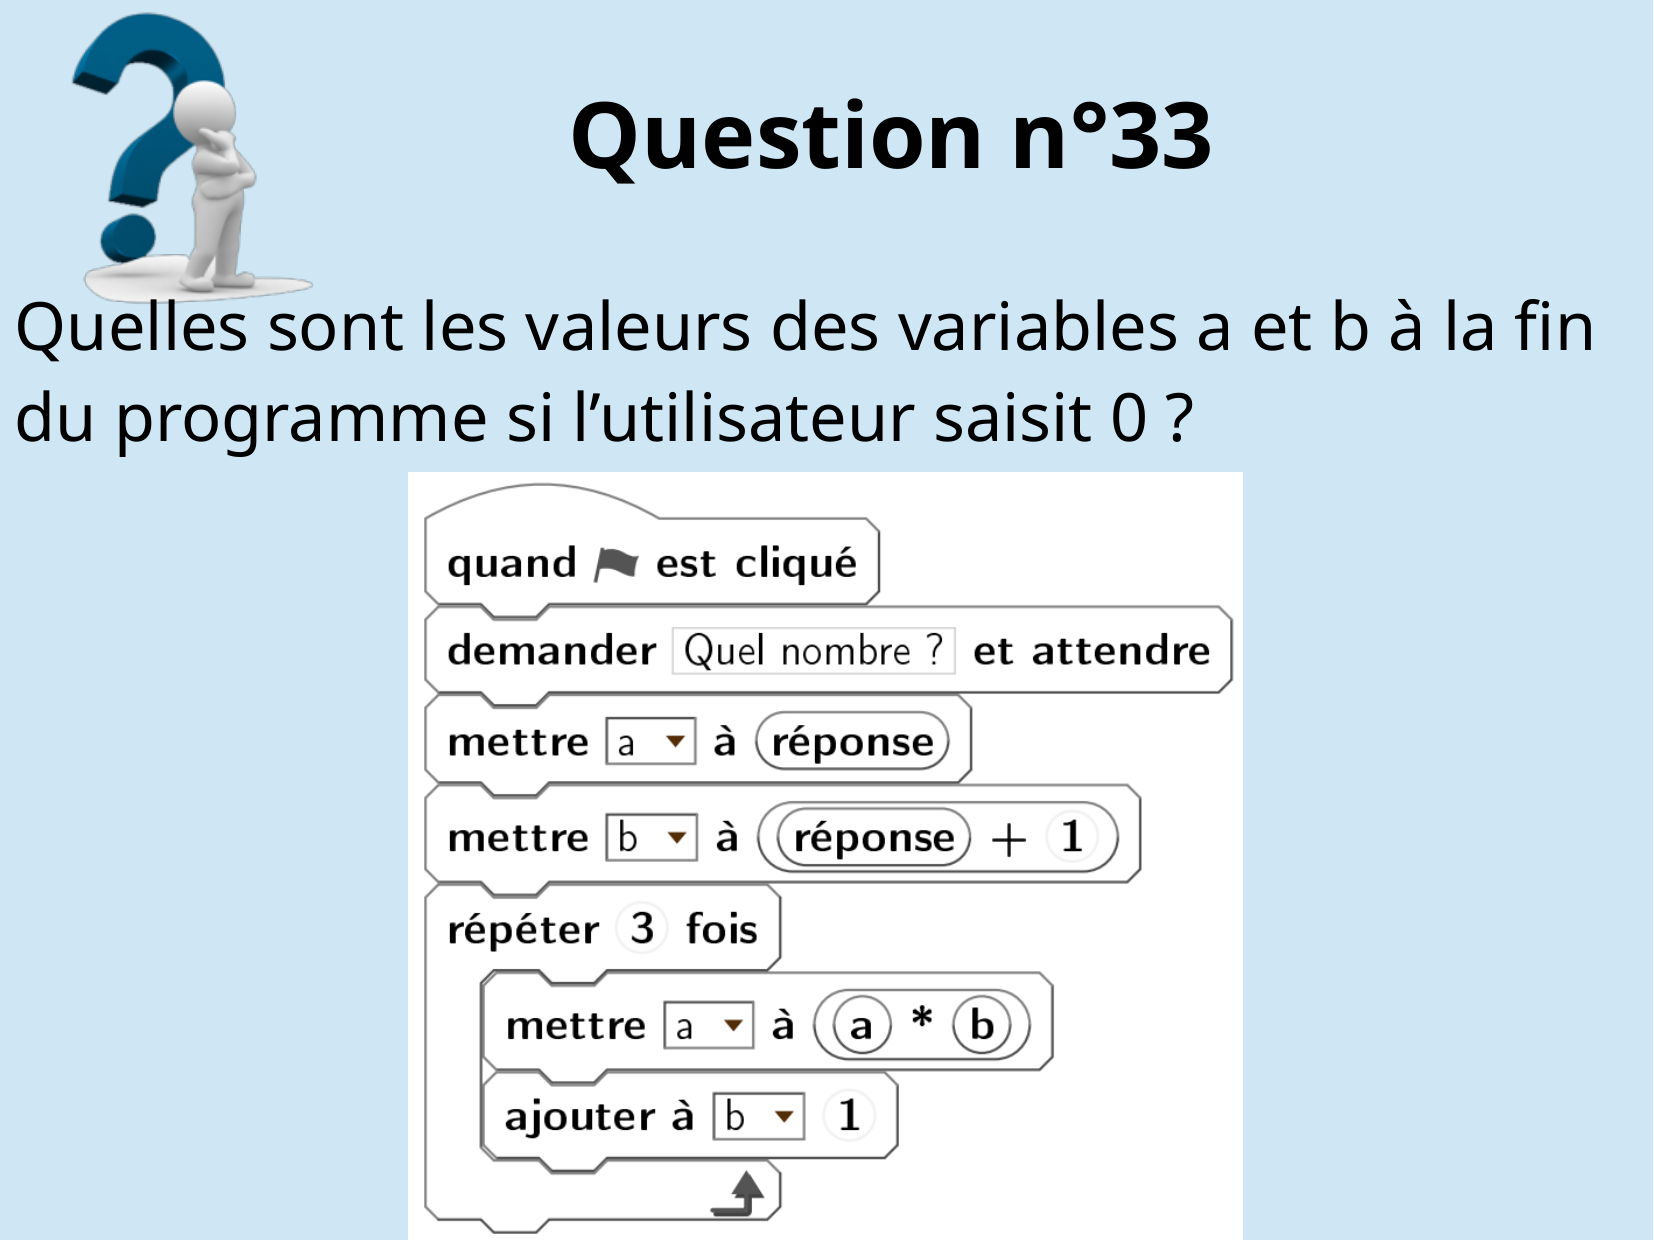

# Question n°33
Quelles sont les valeurs des variables a et b à la fin du programme si l’utilisateur saisit 0 ?